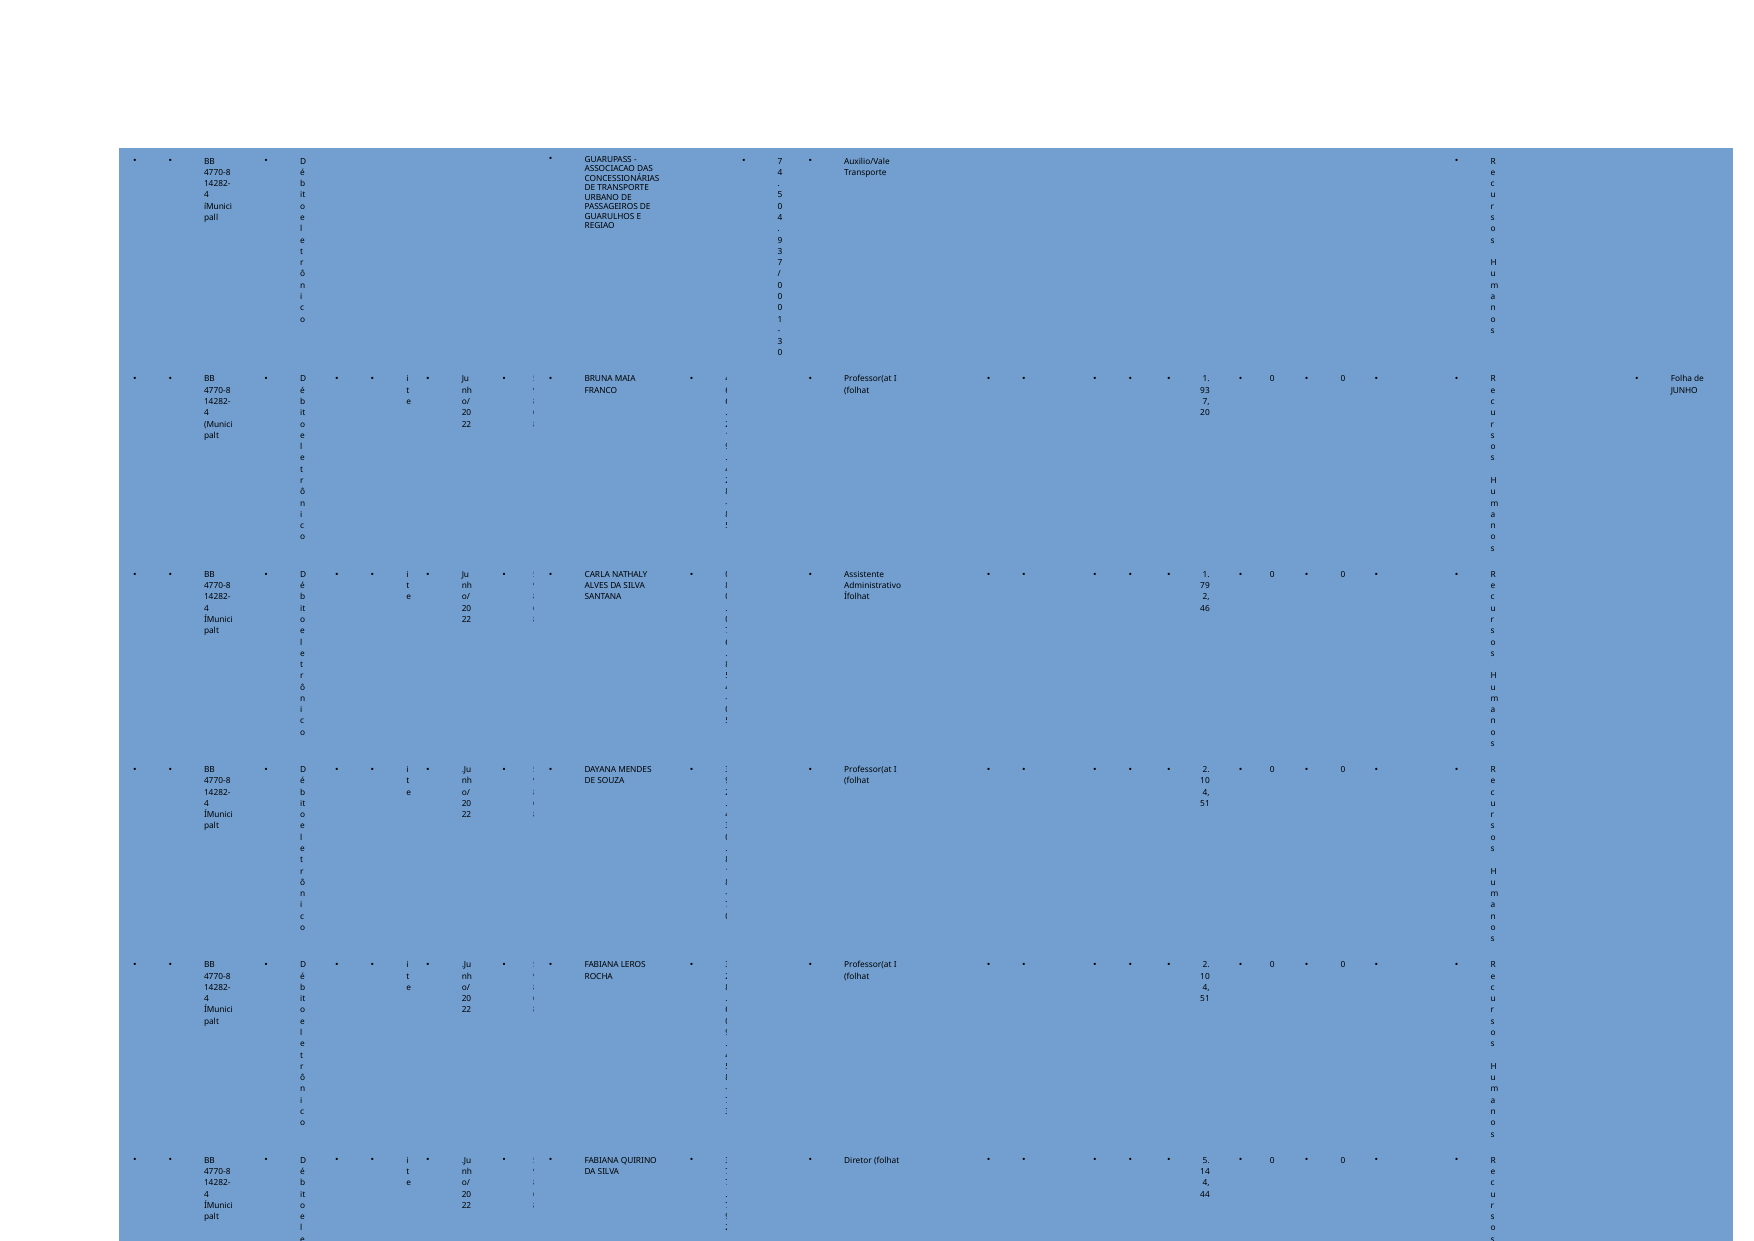

| 1176766 | BB 4770-8 14282-4 íMunicipall | Débito eletrônico | | | | | GUARUPASS - ASSOCIACAO DAS CONCESSIONÁRIAS DE TRANSPORTE URBANO DE PASSAGEIROS DE GUARULHOS E REGIAO | | 74.504.937/0001-30 | Auxilio/Vale Transporte | | | | | | | | | | | | Recursos Humanos | | |
| --- | --- | --- | --- | --- | --- | --- | --- | --- | --- | --- | --- | --- | --- | --- | --- | --- | --- | --- | --- | --- | --- | --- | --- | --- |
| 1177182 | BB 4770-8 14282-4 (Municipalt | Débito eletrônico | Hole | ite | Junho/2022 | 59868 | BRUNA MAIA FRANCO | 466.219.428-85 | | Professor(at I (folhat | | /06/20 | 22 | | 06/20 | 22 | 1.937,20 | 0 | 0 | 1.937,20 | | Recursos Humanos | | Folha de JUNHO |
| 1177189 | BB 4770-8 14282-4 ÍMunicipalt | Débito eletrônico | Hole | ite | Junho/2022 | 59868 | CARLA NATHALY ALVES DA SILVA SANTANA | 080.076.854-05 | | Assistente Administrativo Ífolhat | | /06/20 | 22 | | 06/20 | 22 | 1.792,46 | 0 | 0 | 1.792,46 | | Recursos Humanos | | |
| 1177194 | BB 4770-8 14282-4 ÍMunicipalt | Débito eletrônico | Holer | ite | .Junho/2022 | 59868 | DAYANA MENDES DE SOUZA | 392.430.818-70 | | Professor(at I (folhat | | /06/20 | 22 | | 06/20 | 22 | 2.104,51 | 0 | 0 | 2.104,51 | | Recursos Humanos | | |
| 1177197 | BB 4770-8 14282-4 ÍMunicipalt | Débito eletrônico | Holer | ite | .Junho/2022 | 59868 | FABIANA LEROS ROCHA | 328.609.458-73 | | Professor(at I (folhat | | /06/20 | 22 | | 06/20 | 22 | 2.104,51 | 0 | 0 | 2.104,51 | | Recursos Humanos | | |
| 1177203 | BB 4770-8 14282-4 ÍMunicipalt | Débito eletrônico | Holer | ite | .Junho/2022 | 59868 | FABIANA QUIRINO DA SILVA | 377.792.128-90 | | Diretor (folhat | | /06/20 | 22 | | 06/20 | 22 | 5.144,44 | 0 | 0 | 5.144,44 | | Recursos Humanos | | |
| 1177210 | BB 4770-8 14282-4 ÍMunicipalt | Débito eletrônico | Holer | ite | .Junho/2022 | 59868 | FABIANE SOUZA ASSIS DOS SANTOS | 423.559.788-40 | | Professor(at I (folhat | | /06/20 | 22 | | 06/20 | 22 | 2.104,51 | 0 | 0 | 2.104,51 | | Recursos Humanos | | |
| 1177216 | BB 4770-8 14282-4 ÍMunicipalt | Débito eletrônico | Holer | ite | .Junho/2022 | 59868 | JAQUELINE SOARES MAGALHÃES | 335.896.028-56 | | Auxiliar de Cozinha (folhat | | /06/20 | 22 | | 06/20 | 22 | 1.360,12 | 0 | 0 | 1.360,12 | | Recursos Humanos | | |
| 1177235 | BB 4770-8 14282-4 ÍMunicipalt | Débito eletrônico | Holer | ite | .Junho/2022 | 59868 | JESSICA DE LIMA RODRIGUES | 408.562.468-75 | | Professor(at I (folhat | | /06/20 | 22 | | 06/20 | 22 | 2.104,51 | 0 | 0 | 2.104,51 | | Recursos Humanos | | |
| 1177264 | BB 4770-8 14282-4 ÍMunicipalt | Débito eletrônico | Holer | ite | .Junho/2022 | 59868 | JESSICA VIEIRA POLTRONIERI | 388.700.928-28 | | Coordenador Pedagógico (folhat | | /06/20 | 22 | | 06/20 | 22 | 2.298,38 | 0 | 0 | 2.298,38 | | Recursos Humanos | | |
| 1177269 | BB 4770-8 14282-4 ÍMunicipalt | Débito eletrônico | Holer | ite | .Junho/2022 | 59868 | JESSYCA MARIA GARCIA DE ARAUJO | 334.633.908-41 | | Professor(at I (folhat | | /06/20 | 22 | | 06/20 | 22 | 2.104,51 | 0 | 0 | 2.104,51 | | Recursos Humanos | | |
| 1177308 | BB 4770-8 14282-4 ÍMunicipalt | Débito eletrônico | Holer | ite | .Junho/2022 | 59868 | LAIS ARAUJO DA SILVA | 465.571.368-28 | | Professor(at I (folhat | | /06/20 | 22 | | 06/20 | 22 | 2.104,51 | 0 | 0 | 2.104,51 | | Recursos Humanos | | |
| 1177315 | BB 4770-8 14282-4 ÍMunicipalt | Débito eletrônico | Holer | ite | .Junho/2022 | 59868 | MARIA AUDENICE DOS SANTOS | 333.865.838-90 | | Cozinheirofal (folhat | | /06/20 | 22 | | 06/20 | 22 | 1.529,33 | 0 | 0 | 1.529,33 | | Recursos Humanos | | |
| 1177381 | BB 4770-8 14282-4 ÍMunicipalt | Débito eletrônico | Holer | ite | .Junho/2022 | 59868 | MARTA LOPES RODRIGUES | 908.150.844-04 | | Auxiliar de Limpeza (folhat | | /06/20 | 22 | | 06/20 | 22 | 1.079,03 | 0 | 0 | 1.079,03 | | Recursos Humanos | | |
| 1177385 | BB 4770-8 14282-4 ÍMunicipalt | Débito eletrônico | Holer | ite | .Junho/2022 | 59868 | RAISSA ALVES DE SOUSA | 464.018.508-17 | | Professor(at I (folhat | | /06/20 | 22 | | 06/20 | 22 | 2.104,51 | 0 | 0 | 2.104,51 | | Recursos Humanos | | |
| 1177393 | BB 4770-8 14282-4 ÍMunicipalt | Débito eletrônico | Holer | ite | .Junho/2022 | 59868 | SANDRA FELIX DOS SANTOS | 245.621.848-50 | | Professor(at I (folhat | | /06/20 | 22 | | 06/20 | 22 | 2.104,51 | 0 | 0 | 2.104,51 | | Recursos Humanos | | |
| 1177397 | BB 4770-8 14282-4 ÍMunicipalt | Débito eletrônico | Holer | ite | .Junho/2022 | 59868 | SUELI DO NASCIMENTO FERREIRA | 447.358.958-76 | | Auxiliar de Limpeza (folhat | | /06/20 | 22 | | 06/20 | 22 | 1.079,03 | 0 | 0 | 1.079,03 | | Recursos Humanos | | |
| 1177404 | BB 4770-8 14282-4 ÍMunicipalt | Débito eletrônico | Holer | ite | .Junho/2022 | 59868 | TATIANE PEREIRA DA SILVA SANTOS | 343.326.668-95 | | Professor(at I (folhat | | /06/20 | 22 | | 06/20 | 22 | 2.104,51 | 0 | 0 | 2.104,51 | | Recursos Humanos | | |
| 1177413 | BB 4770-8 14282-4 ÍMunicipalt | Débito eletrônico | Holer | ite | .Junho/2022 | 59868 | VANESSA RIBEIRO HERNANDES DOS SANTO | 298.800.078-67 | | Professor(at I (folhat | | /06/20 | 22 | | 06/20 | 22 | 2.104,51 | 0 | 0 | 2.104,51 | | Recursos Humanos | | |
| 1177416 | BB 4770-8 14282-4 ÍMunicipalt | Débito eletrônico | Holer | ite | .Junho/2022 | 59868 | VANIA DA SILVA SANTOS TENORIO | 336.608.458-84 | | Professor(at I (folhat | | /06/20 | 22 | | 06/20 | 22 | 2.104,51 | 0 | 0 | 2.104,51 | | Recursos Humanos | | |
| 1177420 | BB 4770-8 14282-4 ÍMunicipalt | Débito eletrônico | Holer | ite | .Junho/2022 | 59868 | VERONICA SABINO FEITOSA | 346.500.288-17 | | Professor(at I (folhat | | /06/20 | 22 | | 06/20 | 22 | 2.104,51 | 0 | 0 | 2.104,51 | | Recursos Humanos | | |
| 1177425 | BB 4770-8 14282-4 ÍMunicipalt | Débito eletrônico | Nota fiscal de serviços | | .2294 | 63001 | TALENT ASSESSORIA CONTABIL LTDA | | 10.985.260/0001-17 | Assessoria Contábil Jurídica PJ | 23 | /06/20 | 22 | | 06/20 | 22 | 1.656,00 | 0 | 0 | 1.656,00 | | Custos Indiretos | | |
| 1177475 | BB 4770-8 14282-4 ÍMunicipalt | Repasse | | | .REPASSE JUNHO | 60036 | | | | | 07 | /06/20 | 22 | 07 | 06/20 | 22 | 91.036,72 | 0 | 0 | | 91.036,72 | | | |
| | BB 4770-8 14282-4 ÍMunicipalt | Débito eletrônico | Nota Fiscal | | | | RICARDO GONZAGA DE OLIVEIRA | | 34.133.416/0001-08 | Mobiliários | 28/06/2022 | | | 28/06/2022 | | | 9.103,67 | | | 9.103,67 | | Permanente Creches | RETIFICADO TERMO DE DOAÇÃO E TOMBAMENTO 17/04/23 | FAVOR RETIFICAR OFICIO 20/2023 TOMBAMENTO E DOAÇÃO ( DATA DA EMISSÃO DA NOTA FISCAL CORRETA 27/06/2022t |
| 1178594 | BB 4770-8 14282-4 ÍMunicipalt | Débito eletrônico | Nota Fiscal | | .403 | 62902 | RICARDO GONZAGA DE OLIVEIRA | | 34.133.416/0001-08 | Materiais pedagógicos/brinquedos | 27/06/2022 | | | 29/06/2022 | | | 29.914,20 | 0 | 0 | 29.914,20 | | Custos Indiretos | | |
| 1182354 | BB 4770-8 14282-4 ÍMunicipalt | Débito eletrônico | Holerite | | .mês JAN/2022 | 27507 | VANIA DA SILVA SANTOS TENORIO | 336.608.458-84 | | Professor(at I (folhat | 04/02/2022 | | | 04/02/2022 | | | 2.109,51 | 0 | 0 | 2.109,51 | | Recursos Humanos | | FOLHA DE PAGAMENTO JANEIRO |
| 1182410 | BB 4770-8 14282-4 ÍMunicipalt | Débito eletrônico | Nota Fiscal | | .000002117 | 28433 | MARCOS ANTONIO LIRA PAZ | | 14.924.312/0001-04 | Materiais de Limpeza | 31/01/2022 | | | 04/02/2022 | | | 4.106,00 | 0 | 0 | 4.106,00 | | Custos Indiretos | orçamentos e NF anexados. | |
| 1182418 | BB 4770-8 14282-4 ÍMunicipalt | Débito eletrônico | Holerite | | .mês JAN/2022 | 25346 | FABIANA QUIRINO DA SILVA | 377.792.128-90 | | Diretor (folhat | 04/02/2022 | | | 04/02/2022 | | | 5.108,65 | 0 | 0 | 5.108,65 | | Recursos Humanos | | |
| 1186201 | BB 4770-8 14282-4 ÍMunicipalt | Débito eletrônico | Holerite | | .mês JAN/2022 | 26657 | CARLA NATHALY ALVES DA SILVA SANTANA | 080.076.854-05 | | Assistente Administrativo (folhat | 04/02/2022 | | | 04/02/2022 | | | 1.679,86 | 0 | 0 | 1.679,86 | | Recursos Humanos | | |
| 1186216 | BB 4770-8 14282-4 ÍMunicipalt | Débito eletrônico | Holerite | | .mês JAN/2022 | 46167 | JESSICA ALMEIDA SILVA | 466.269.208-39 | | A l a B á f lia | 04/02/2022 | | | 04/02/2022 | | | 1.451,09 | 0 | 0 | 1.451,09 | | Recursos Humanos | | |
| 1186265 | BB 4770-8 14282-4 ÍMunicipalt | Débito eletrônico | Holerite | | .mês JAN/2022 | 26973 | JESSICA VIEIRA POLTRONIERI | 388.700.928-28 | | I al P lag g f lha | 04/02/2022 | | | 04/02/2022 | | | 2.303,38 | 0 | 0 | 2.303,38 | | Recursos Humanos | | |
| 1186340 | BB 4770-8 14282-4 ÍMunicipalt | Débito eletrônico | Boleto | | .mês 02/2022 | 20401 | GUARULHOS TELECOMUNICACOES LTDATe | | 27.583.479/0001-92 | | 27/01/2022 | | | 04/02/2022 | | | 79,9 | 0 | 0 | 79,9 | | Custos Indiretos | | |
| 1186361 | BB 4770-8 14282-4 ÍMunicipalt | Débito eletrônico | Recibo | | .MÊS/02/2022 | 20402 | PROAGIR CLUBE DE BENEFICIOS SOCIAIS | | 34.002.229/0001-87 | t b a B 1 E ta s al | 04/12/2022 | | | 04/02/2022 | | | 78 | 0 | 0 | 78 | | Recursos Humanos | | |
| 1186385 | BB 4770-8 14282-4 ÍMunicipalt | Débito eletrônico | Nota fiscal de serviços | | .mês 02/2022 | 20403 | WIN-ADMINISTRADORA DE BENEFICIOS LTDA | | 19.112.659/0001-68 | Oi t l g g al t | 01/02/2022 | | | 04/02/2022 | | | 84,85 | 0 | 0 | 84,85 | | Recursos Humanos | | |
| 1186432 | BB 4770-8 14282-4 ÍMunicipalt | Débito eletrônico | Contribuições/Doações | | .mês 02/2022 | 20404 | Secretaria da Receita Federal | | 00.394.460/0058-87 | mp t P I al T t al U ba | 25/01/2022 | | | 04/02/2022 | | | 815,13 | 0 | 0 | 815,13 | | Custos Indiretos | | |
| 1186441 | BB 4770-8 14282-4 ÍMunicipalt | Débito eletrônico | Nota Fiscal | | .mês 02/2022 | ondns | SISTEMAN COMERCIO DE MATERIAIS PARA CONSTRUCAO LTDA | | 1 4 11 1 c | Mat a p R pa la U lalE ilar | 04/02/2022 | | | 04/02/2022 | | | 1001 7n | 0 | 0 | 1001 7I-I | | Custos Indiretos | | |
| 1186459 | BB 4770-8 14282-4 ÍMunicipalt | Débito eletrônico | Guia Fgts | | .mês 01/2022 | 20406 | CAIXA ECONOMICA FEDERAL - FGTS | | 00.360.305/0001-04 | FGTS - Fundo de Garantia | 04/02/2022 | | | 04/02/2022 | | | 1.345,96 | 0 | 0 | 1.345,96 | | Recursos Humanos | | |
| 1186502 | BB 4770-8 14282-4 ÍMunicipalt | Débito eletrônico | Recibo | | .02/2022 | 20701 | ADELIA SANTOS DE ALMEIDA | 143.730.248-39 | | Locação de Imóvel PF | 31/01/2022 | | | 07/02/2022 | | | 4.123,63 | 0 | 0 | 4.123,63 | | Custos Indiretos | | |
| 1186786 | BB 4770-8 14282-4 ÍMunicipalt | Débito eletrônico | Extrato/Tarifa | | .mês 02/2022 | 135799 | BANCO DO BRASIL SA (Agência 4770) | | | Financeira | 07/02/2022 | | | 07/02/2022 | | | 10,45 | 0 | 0 | 10,45 | | Custos Indiretos | | |
| 1186792 | BB 4770-8 14282-4 ÍMunicipalt | Débito eletrônico | Holerite | | .mês JAN/2022 | 13522 | MARIA AUDENICE DOS SANTOS | 333.865.838-90 | | Co7lnhelroÍat (folhat | 04/02/2022 | | | 09/02/2022 | | | 1.519,77 | 0 | 0 | 1.519,77 | | Recursos Humanos | | |
| 1202219 | BB 4770-8 14282-4 ÍMunicipalt | Débito eletrônico | Nota fiscal de serviços | | .02/2022 | 20901 | sodexo pass do Brasil serviços e comercio SA | | 69.034.668/0001-56 | Vale Alimentaçao/Refeiçao (empregadost | 10/02/2022 | | | 09/02/2022 | | | 870 | 0 | 0 | 870 | | Custos Indiretos | | |
| 1202225 | BB 4770-8 14282-4 ÍMunicipalt | Débito eletrônico | Nota fiscal de serviços | | .02/2022 | 20902 | sodexo pass do Brasil serviços e comercio SA | | 69.034.668/0001-56 | Vale Alimentaçao/Refeiçao (empregadost | 09/02/2022 | | | 09/02/2022 | | | 870 | 0 | 0 | 870 | | Custos Indiretos | | |
| 1202229 | BB 4770-8 14282-4 ÍMunicipalt | Débito eletrônico | Nota fiscal de serviços | | .02/2022 | 20903 | BANTINI SERVICOS DE ENGENHARIA LTDA | | 29.458.610/0001-15 | E g I I s g a a T abali o PJ | 07/02/2022 | | | 09/02/2022 | | | 595 | 0 | 0 | 595 | | Custos Indiretos | Documento anexados conforme solicitado. | |
| 1202256 | BB 4770-8 14282-4 ÍMunicipalt | Débito eletrônico | Fatura | | .02/2022 | 21001 | GUARULHOS TELECOMUNICACOES LTDATe | | 27.583.479/0001-92 | | 02/02/2022 | | | 10/02/2022 | | | 34,75 | 0 | 0 | 34,75 | | Custos Indiretos | | |
| 1202261 | BB 4770-8 14282-4 ÍMunicipalt | Débito eletrônico | Contribuições/Doações | | .01/2022 | 21002 | SINDBENEFICENTE | | 12.403.462/0001-39 | t b a s I al | 08/02/2022 | | | 10/02/2022 | | | 240 | 0 | 0 | 240 | | Custos Indiretos | | |
| 1202269 | BB 4770-8 14282-4 ÍMunicipalt | Débito eletrônico | Recibo Férias | | .02/2022 | 25346 | FABIANA QUIRINO DA SILVA | 377.792.128-90 | | F a P a 1 F a f lia | 14/01/2022 | | | 11/02/2022 | | | 6.603,25 | 0 | 0 | 6.603,25 | | Poupança | | |
| 1202286 | BB 4770-8 14282-4 ÍMunicipalt | Débito eletrônico | Nota fiscal de serviços | | .02/2022 | 21101 | BEATRIZ VIEIRA DE SOUZA | | 33.131.531/0001-72 | Ma t a la U lal E la P | 10/02/2022 | | | 11/02/2022 | | | 10.706,91 | 0 | 0 | 10.706,91 | | Custos Indiretos | | |
| 1202293 | BB 4770-8 14282-4 ÍMunicipalt | Débito eletrônico | Guia outras | | .02/2022 | 21102 | Prefeitura de Guarulhos | | 46.319.000/0001-50 | mp t P I al T t al U ba | 25/01/2022 | | | 11/02/2022 | | | 815,13 | 0 | 0 | 815,13 | | Custos Indiretos | | |
| 1202301 | BB 4770-8 14282-4 ÍMunicipalt | Débito eletrônico | P,h,r, | | .01/2022 | 2110" | EDP SAO PAULO DISTRIBUI CAO DE ENERGIA SA. | | , ,, , „ | Energia Elétrica | 02/03/2022 | | | 11/02/2022 | | | Shd»1 | 0 | 0 | Shd»1 | | Custos Indiretos | | |
| 1202305 | BB 4770-8 14282-4 ÍMunicipalt | Débito eletrônico | Fatura | | .01/2022 | 21104 | CIa D E saNEaMENTO BasI CO DO ESTADO DE | | 43.776.517/0001-80 | Agua e Esgoto | 02/02/2022 | | | 11/02/2022 | | | 177,64 | 0 | 0 | 177,64 | | Custos Indiretos | | |
| 1202312 | BB 4770-8 14282-4 ÍMunicipalt | Débito eletrônico | Darf | | .01/2022 | 21105 | Secretaria da Receita Federal | | 00.394.460/0058-87 | IRRF s/ Aluguel PJ | 31/01/2022 | | | 11/02/2022 | | | 376,37 | 0 | 0 | 376,37 | | Custos Indiretos | | |
| 1202329 | BB 4770-8 14282-4 ÍMunicipalt | Débito eletrônico | Extrato/Tarifa | | .02/2022 | 286835 | BANCO DO BRASIL | | 90.400.888/3174-21 | Financeira | 11/02/2022 | | | 11/02/2022 | | | 10,45 | 0 | 0 | 10,45 | | Custos Indiretos | | |
| 1202335 | BB 4770-8 14282-4 ÍMunicipalt | Débito eletrônico | Darf | | .01/2022 | 21801 | Secretaria da Receita Federal | | 00.394.460/0058-87 | PIS s/ Salários | 31/01/2022 | | | 18/02/2022 | | | 168,25 | 0 | 0 | 168,25 | | Custos Indiretos | | |
| 1202346 | BB 4770-8 14282-4 ÍMunicipalt | Débito eletrônico | Nota fiscal de serviços | | .02/2022 | 21802 | SILAS BARBOSA DE OLIVEIRA 30872927881 | | 12.422.279/0001-80 | Ma t a la U lal E la P | 11/02/2022 | | | 18/02/2022 | | | 1.700,00 | 0 | 0 | 1.700,00 | | Custos Indiretos | | |
| 1202352 | BB 4770-8 14282-4 ÍMunicipalt | Débito eletrônico | | | .02/2022 | | GUARUPASS - ASSOCIACAO DAS CONCESSIONARIAS DE TRANSPORTE URBANO DE PASSAGEIROS DE GUARULHOS E REGIAO | | 74.504.937/0001-30 | Vale Alimentaçao/Refeiçao (empregadost | 21/02/2022 | | | 18/02/2022 | | | | | | | | Custos Indiretos | | |
| 1202445 | BB 4770-8 14282-4 ÍMunicipalt | Débito eletrônico | | | .02/2022 | | GUARUPASS - ASSOCIACAO DAS CONCESSIONARIAS DE TRANSPORTE URBANO DE PASSAGEIROS DE GUARULHOS E REGIAO | | 74.504.937/0001-30 | Vale Alimentaçao/Refeiçao (empregadost | 22/02/2022 | | | 21/02/2022 | | | | | | | | Custos Indiretos | ANEXADO CONFORME SOLICITADO. 22/03/2023 | COMPROVANTE DE PAGAMENTO - N° DO CNPJ BEM COMO ENDEREÇO NÃO CORRESPONDE COM O DESCRITO NO TERMO DE COLABORAÇÃO 2624/2021 ANEXAR PDF JUSTIFICATIVA. |
| 1202446 | BB 4770-8 14282-4 ÍMunicipalt | Débito eletrônico | Nota Fiscal | | .02/2022 | 28433 | MARCOS ANTONIO LIRA PAZ | | 14.924.312/0001-04 | Materiais de Limpeza | 24/02/2022 | | | 24/02/2022 | | | 4.349,43 | 0 | 0 | 4.349,43 | | Custos Indiretos | Orçamentos anexado conforme solicitado. | |
| 1202451 | BB 4770-8 14282-4 ÍMunicipalt | Débito eletrônico | Holerite | | .02/2022 | 66359 | VERONICA SABINO FEITOSA | 346.500.288-17 | | Professor(at I (folhat | 25/02/2022 | | | 25/02/2022 | | | 1.500,41 | 0 | 0 | 1.500,41 | | Recursos Humanos | ANEXADO CONFORME SOLICITADO. | |
| 1202455 | BB 4770-8 14282-4 ÍMunicipalt | Débito eletrônico | Hole | te | .02/2022 | 2-cn- | VANIA DA SILVA SANTOS TENORIO | 336.608.458-84 | | Professor(at I (folhat | 25/02/2022 | | | 25/02/2022 | | | 2.073,34 | 0 | 0 | 2.073,34 | | Recursos Humanos | ANEXADO CONFORME SOLICITADO. | FOLHA DE PAGAMENTO DE FEVEREIRO. |
| 1202459 | BB 4770-8 14282-4 ÍMunicipalt | Débito eletrônico | Holer | ite | .02/2022 | 21737 | VANESSA RIBEIRO HERNANDES DOS SANTO | 298.800.078-67 | | Professor(at I (folhat | 25/02/2022 | | | 25/02/2022 | | | 1.500,41 | 0 | 0 | 1.500,41 | | Recursos Humanos | | |
| 1202461 | BB 4770-8 14282-4 ÍMunicipalt | Débito eletrônico | Holer | ite | .02/2022 | 21806 | LIZETE RAMOS RUSSO | 538.734.915-91 | | Professor(at I (folhat | 25/02/2022 | | | 25/02/2022 | | | 2.059,55 | 0 | 0 | 2.059,55 | | Recursos Humanos | | |
| 1202462 | BB 4770-8 14282-4 ÍMunicipalt | Débito eletrônico | Holer | ite | .02/2022 | 25346 | FABIANA QUIRINO DA SILVA | 377.792.128-90 | | Diretor (folhat | 25/02/2022 | | | 25/02/2022 | | | 2.854,30 | 0 | 0 | 2.854,30 | | Recursos Humanos | | |
| 1202469 | BB 4770-8 14282-4 ÍMunicipalt | Débito eletrônico | Holer | ite | .02/2022 | 26657 | CARLA NATHALY ALVES DA SILVA SANTANA | 080.076.854-05 | | Assistente Administrativo (folhat | 25/02/2022 | | | 25/02/2022 | | | 1.679,86 | 0 | 0 | 1.679,86 | | Recursos Humanos | | |
| 1202473 | BB 4770-8 14282-4 ÍMunicipalt | Débito eletrônico | Holer | ite | .02/2022 | 40086 | JULIA MARIA DE ANDRADE MATOS | 040.224.955-02 | | Professor(at I (folhat | 25/02/2022 | | | 25/02/2022 | | | 2.144,83 | 0 | 0 | 2.144,83 | | Recursos Humanos | | |
| 1202478 | BB 4770-8 14282-4 ÍMunicipalt | Débito eletrônico | Holer | ite | .02/2022 | 40119 | TATIANE PEREIRA DA SILVA SANTOS | 343.326.668-95 | | Professor(at I (folhat | 25/02/2022 | | | 25/02/2022 | | | 2.059,55 | 0 | 0 | 2.059,55 | | Recursos Humanos | | |
| 1202483 | BB 4770-8 14282-4 ÍMunicipalt | Débito eletrônico | Holer | ite | .02/2022 | 40120 | FABIANA LEROS ROCHA | 328.609.458-73 | | Professor(at I (folhat | 25/02/2022 | | | 25/02/2022 | | | 2.059,55 | 0 | 0 | 2.059,55 | | Recursos Humanos | | |
| 1203669 | BB 4770-8 14282-4 ÍMunicipalt | Débito eletrônico | Holer | ite | .02/2022 | 40121 | BRUNA CAROLINE CARVALHO GARCIA | 471.644.578-08 | | Professor(at I (folhat | 25/02/2022 | | | 25/02/2022 | | | 2.059,55 | 0 | 0 | 2.059,55 | | Recursos Humanos | | |
| 1203675 | BB 4770-8 14282-4 ÍMunicipalt | Débito eletrônico | Holer | ite | .02/2022 | 40123 | SUELI DO NASCIMENTO FERREIRA | 447.358.958-76 | | Auxiliar de Limpeza (folhat | 25/02/2022 | | | 25/02/2022 | | | 1.074,16 | 0 | 0 | 1.074,16 | | Recursos Humanos | | |
| 1203676 | BB 4770-8 14282-4 ÍMunicipalt | Débito eletrônico | Holer | ite | .02/2022 | 40124 | MARTA LOPES RODRIGUES | 908.150.844-04 | | Auxiliar de Limpeza (folhat | 25/02/2022 | | | 25/02/2022 | | | 1.074,16 | 0 | 0 | 1.074,16 | | Recursos Humanos | | |
| 1203679 | BB 4770-8 14282-4 ÍMunicipalt | Débito eletrônico | Holer | ite | .02/2022 | 40139 | FABIANE SOUZA ASSIS DOS SANTOS | 423.559.788-40 | | Professor(at I (folhat | 25/02/2022 | | | 25/02/2022 | | | 2.083,19 | 0 | 0 | 2.083,19 | | Recursos Humanos | | |
| 1203681 | BB 4770-8 14282-4 ÍMunicipalt | Débito eletrônico | Holer | ite | .02/2022 | 40290 | JAQUELINE SOARES MAGALHÃES | 335.896.028-56 | | Auxiliar de Cozinha (folhat | 25/02/2022 | | | 25/02/2022 | | | 736,9 | 0 | 0 | 736,9 | | Recursos Humanos | | |
| 1203683 | BB 4770-8 14282-4 ÍMunicipalt | Débito eletrônico | Holer | ite | .02/2022 | 26973 | JESSICA VIEIRA POLTRONIERI | 388.700.928-28 | | Coordenador Pedagógico (folhat | 25/02/2022 | | | 25/02/2022 | | | 2.303,38 | 0 | 0 | 2.303,38 | | Recursos Humanos | | |
| 1203686 | BB 4770-8 14282-4 ÍMunicipalt | Débito eletrônico | Holer | ite | .02/2022 | 13522 | MARIA AUDENICE DOS SANTOS | 333.865.838-90 | | Cozinheira! (folhat | 25/02/2022 | | | 25/02/2022 | | | 1.534,33 | 0 | 0 | 1.534,33 | | Recursos Humanos | | |